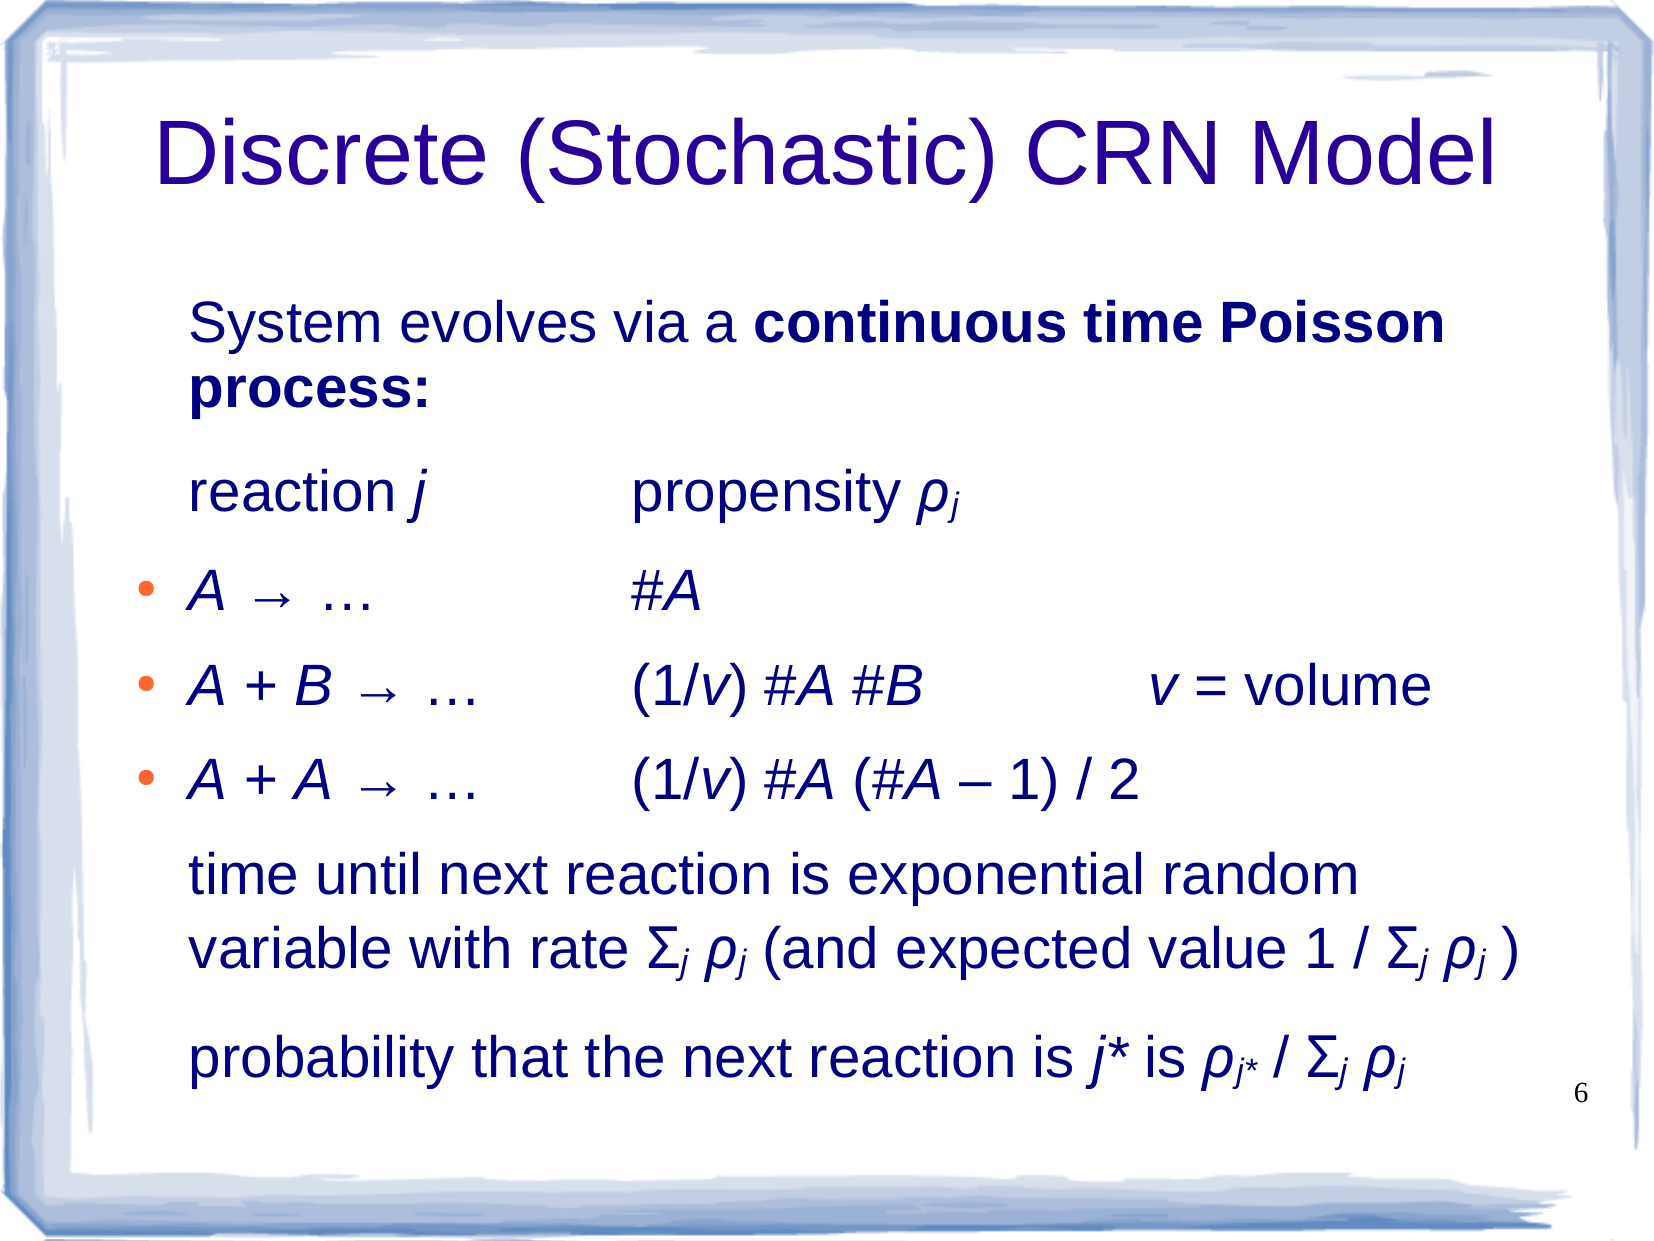

# Discrete (Stochastic) CRN Model
System evolves via a continuous time Poisson process:
reaction j			propensity ρj
A → …				#A
A + B → …			(1/v) #A #B				v = volume
A + A → …			(1/v) #A (#A – 1) / 2
time until next reaction is exponential random variable with rate Σj ρj (and expected value 1 / Σj ρj )
probability that the next reaction is j* is ρj* / Σj ρj
6